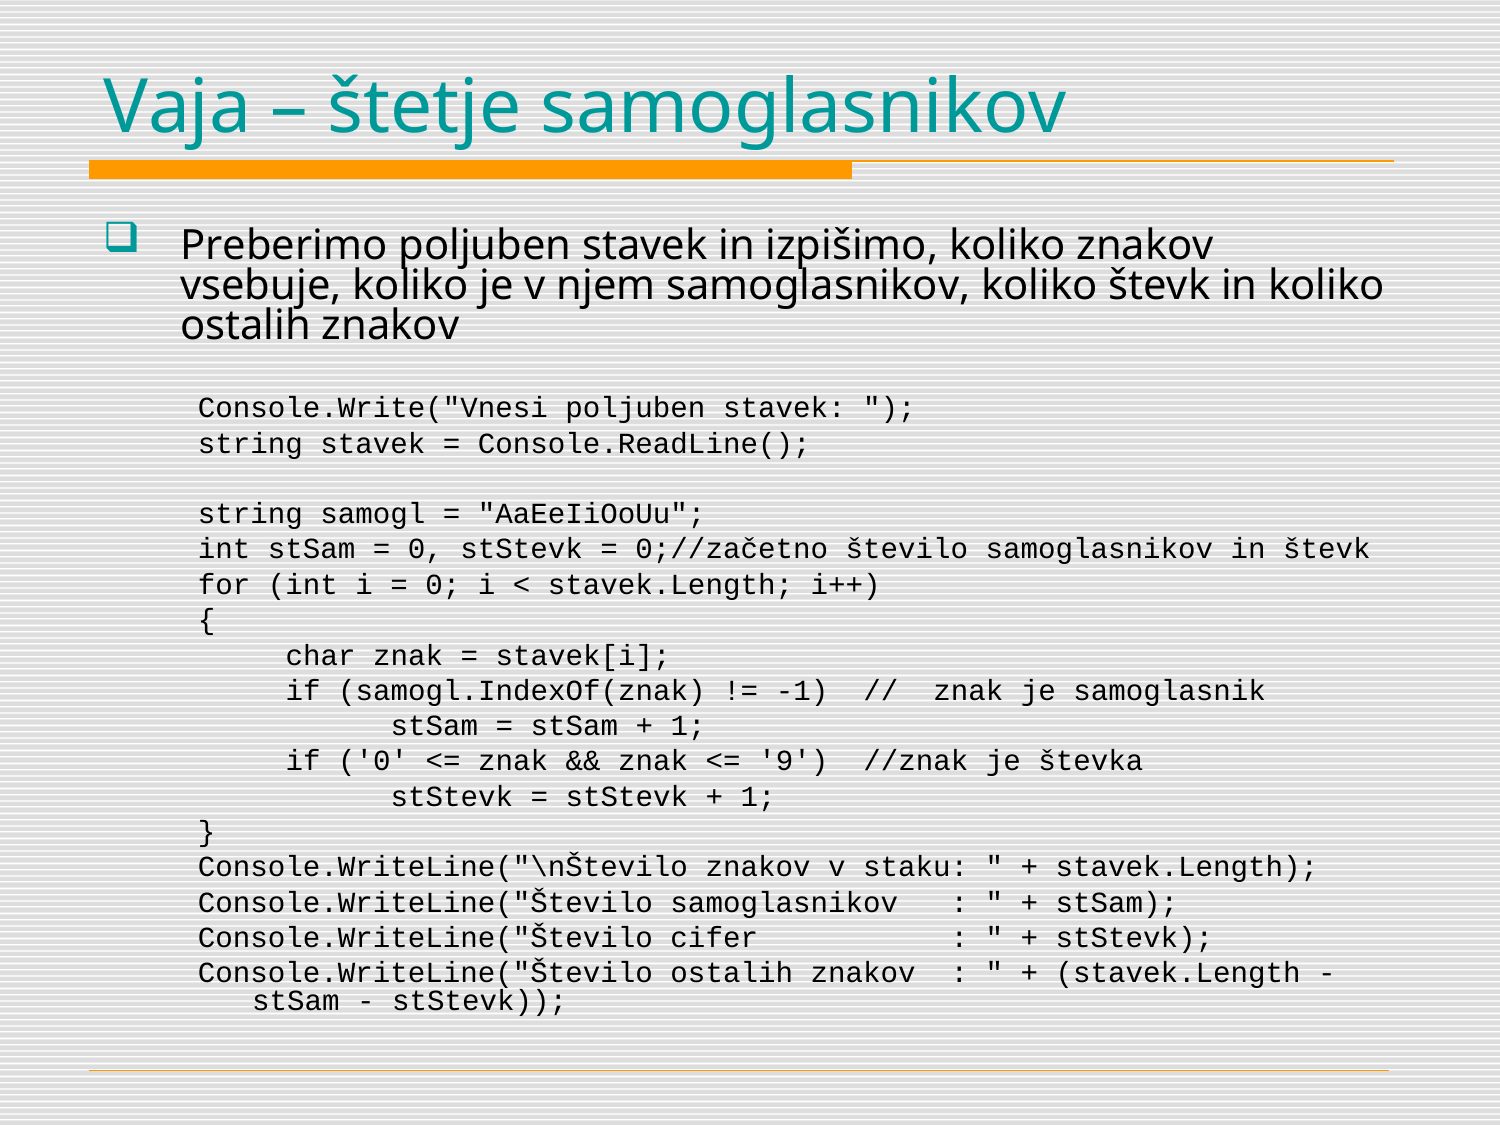

# Vaja – štetje samoglasnikov
Preberimo poljuben stavek in izpišimo, koliko znakov vsebuje, koliko je v njem samoglasnikov, koliko števk in koliko ostalih znakov
 Console.Write("Vnesi poljuben stavek: ");
 string stavek = Console.ReadLine();
 string samogl = "AaEeIiOoUu";
 int stSam = 0, stStevk = 0;//začetno število samoglasnikov in števk
 for (int i = 0; i < stavek.Length; i++)
 {
 char znak = stavek[i];
 if (samogl.IndexOf(znak) != -1) // znak je samoglasnik
 stSam = stSam + 1;
 if ('0' <= znak && znak <= '9') //znak je števka
 stStevk = stStevk + 1;
 }
 Console.WriteLine("\nŠtevilo znakov v staku: " + stavek.Length);
 Console.WriteLine("Število samoglasnikov : " + stSam);
 Console.WriteLine("Število cifer : " + stStevk);
 Console.WriteLine("Število ostalih znakov : " + (stavek.Length - stSam - stStevk));